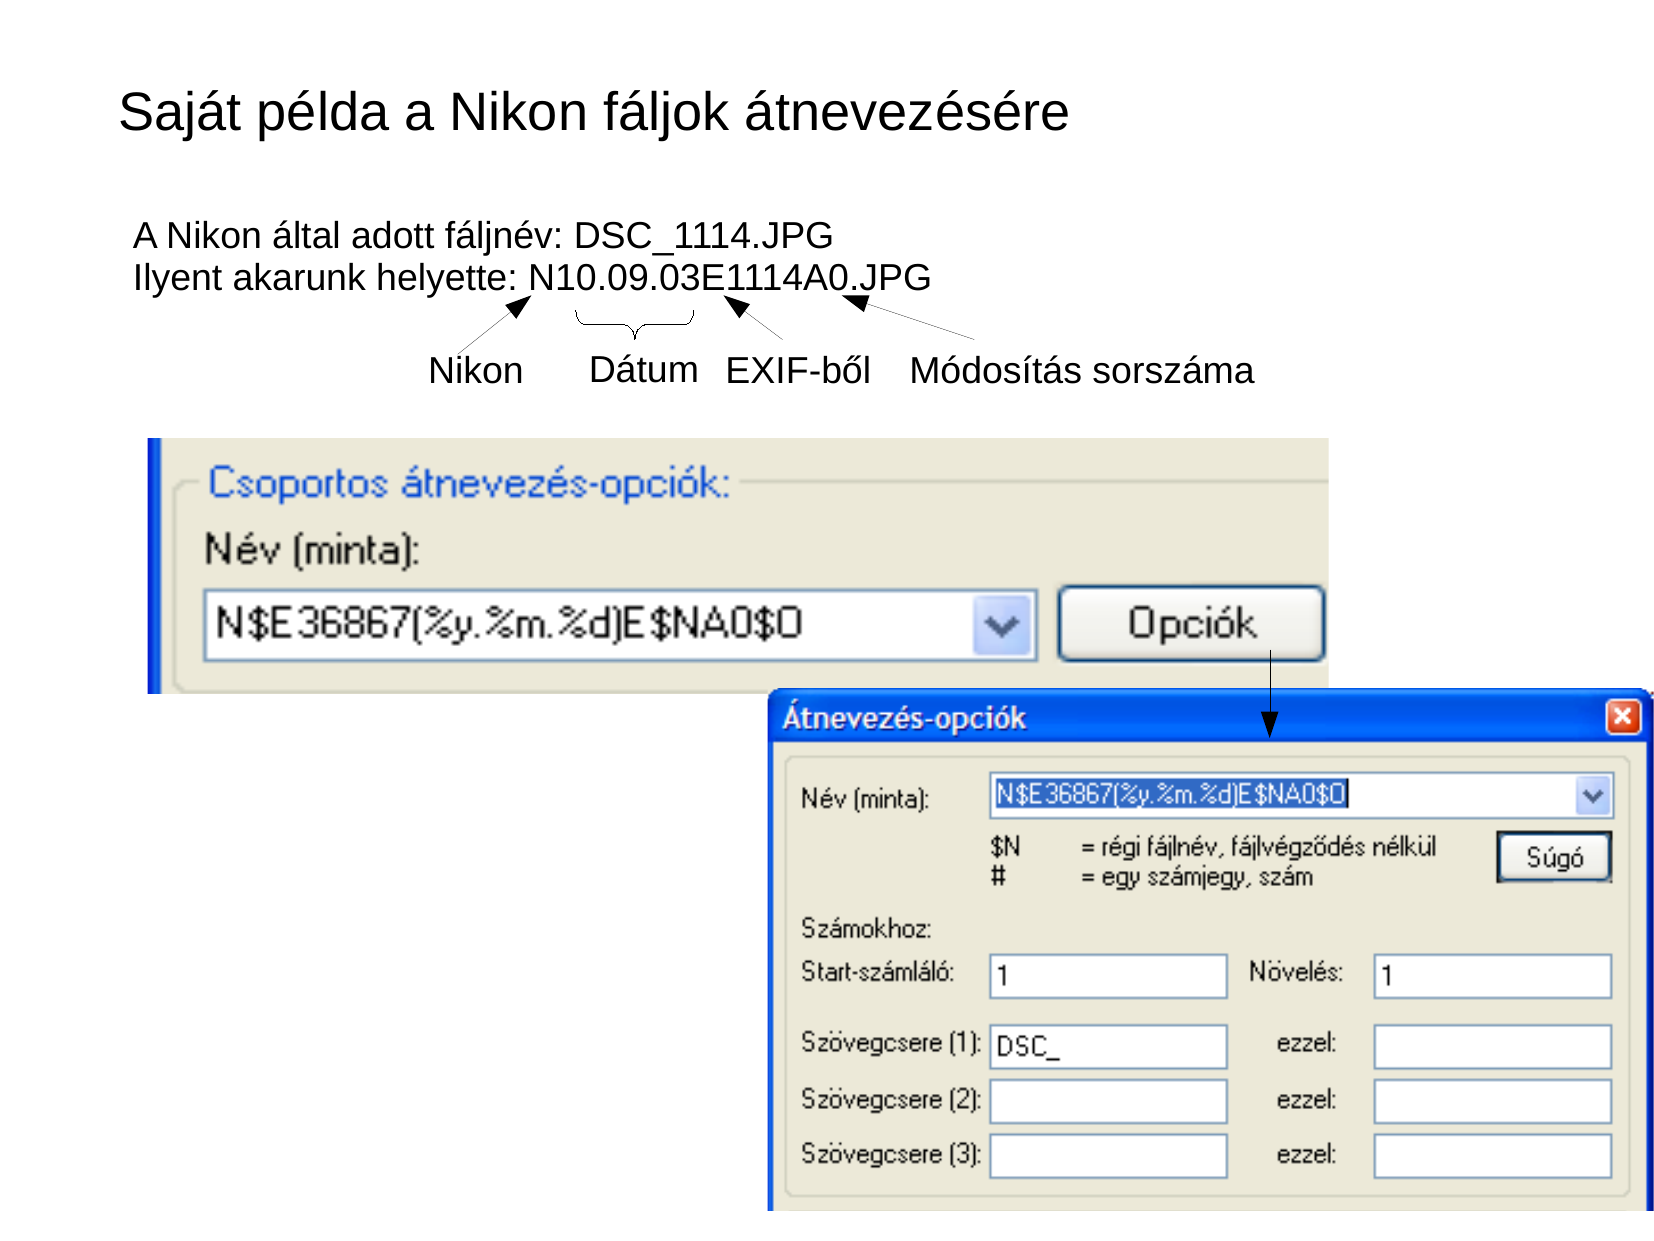

Saját példa a Nikon fáljok átnevezésére
A Nikon által adott fáljnév: DSC_1114.JPG
Ilyent akarunk helyette: N10.09.03E1114A0.JPG
Dátum
Nikon
EXIF-ből
Módosítás sorszáma